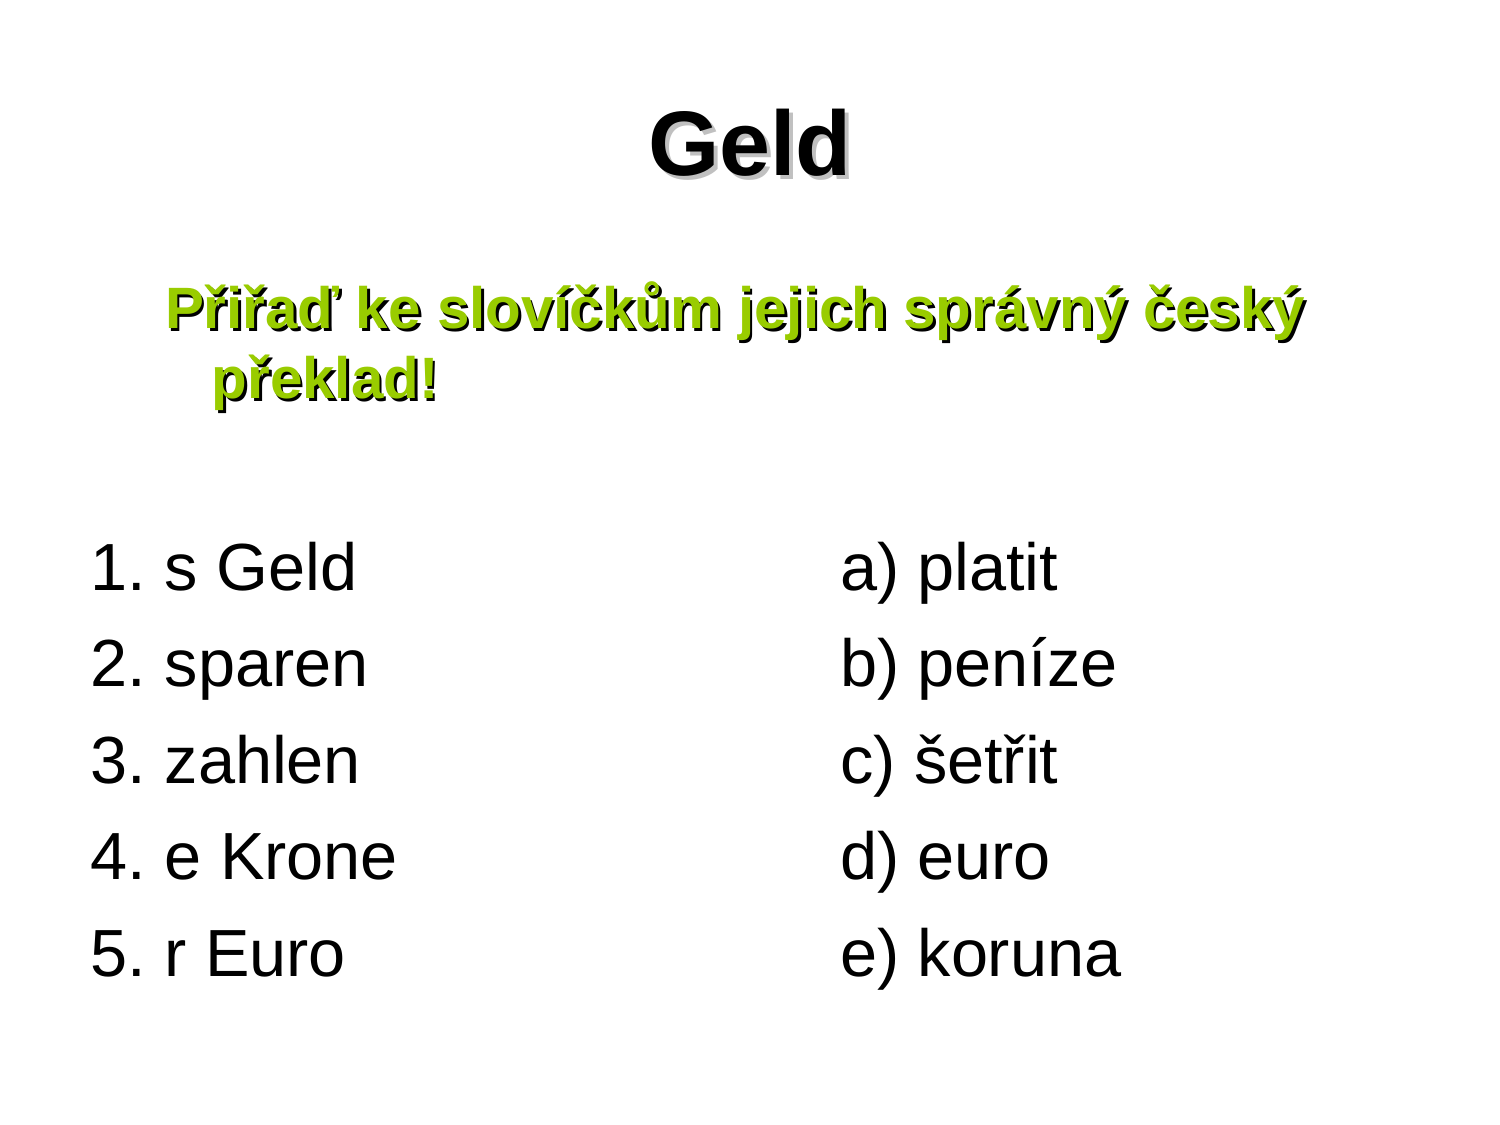

# Geld
Přiřaď ke slovíčkům jejich správný český překlad!
 s Geld				a) platit
 sparen				b) peníze
 zahlen				c) šetřit
 e Krone			d) euro
 r Euro				e) koruna